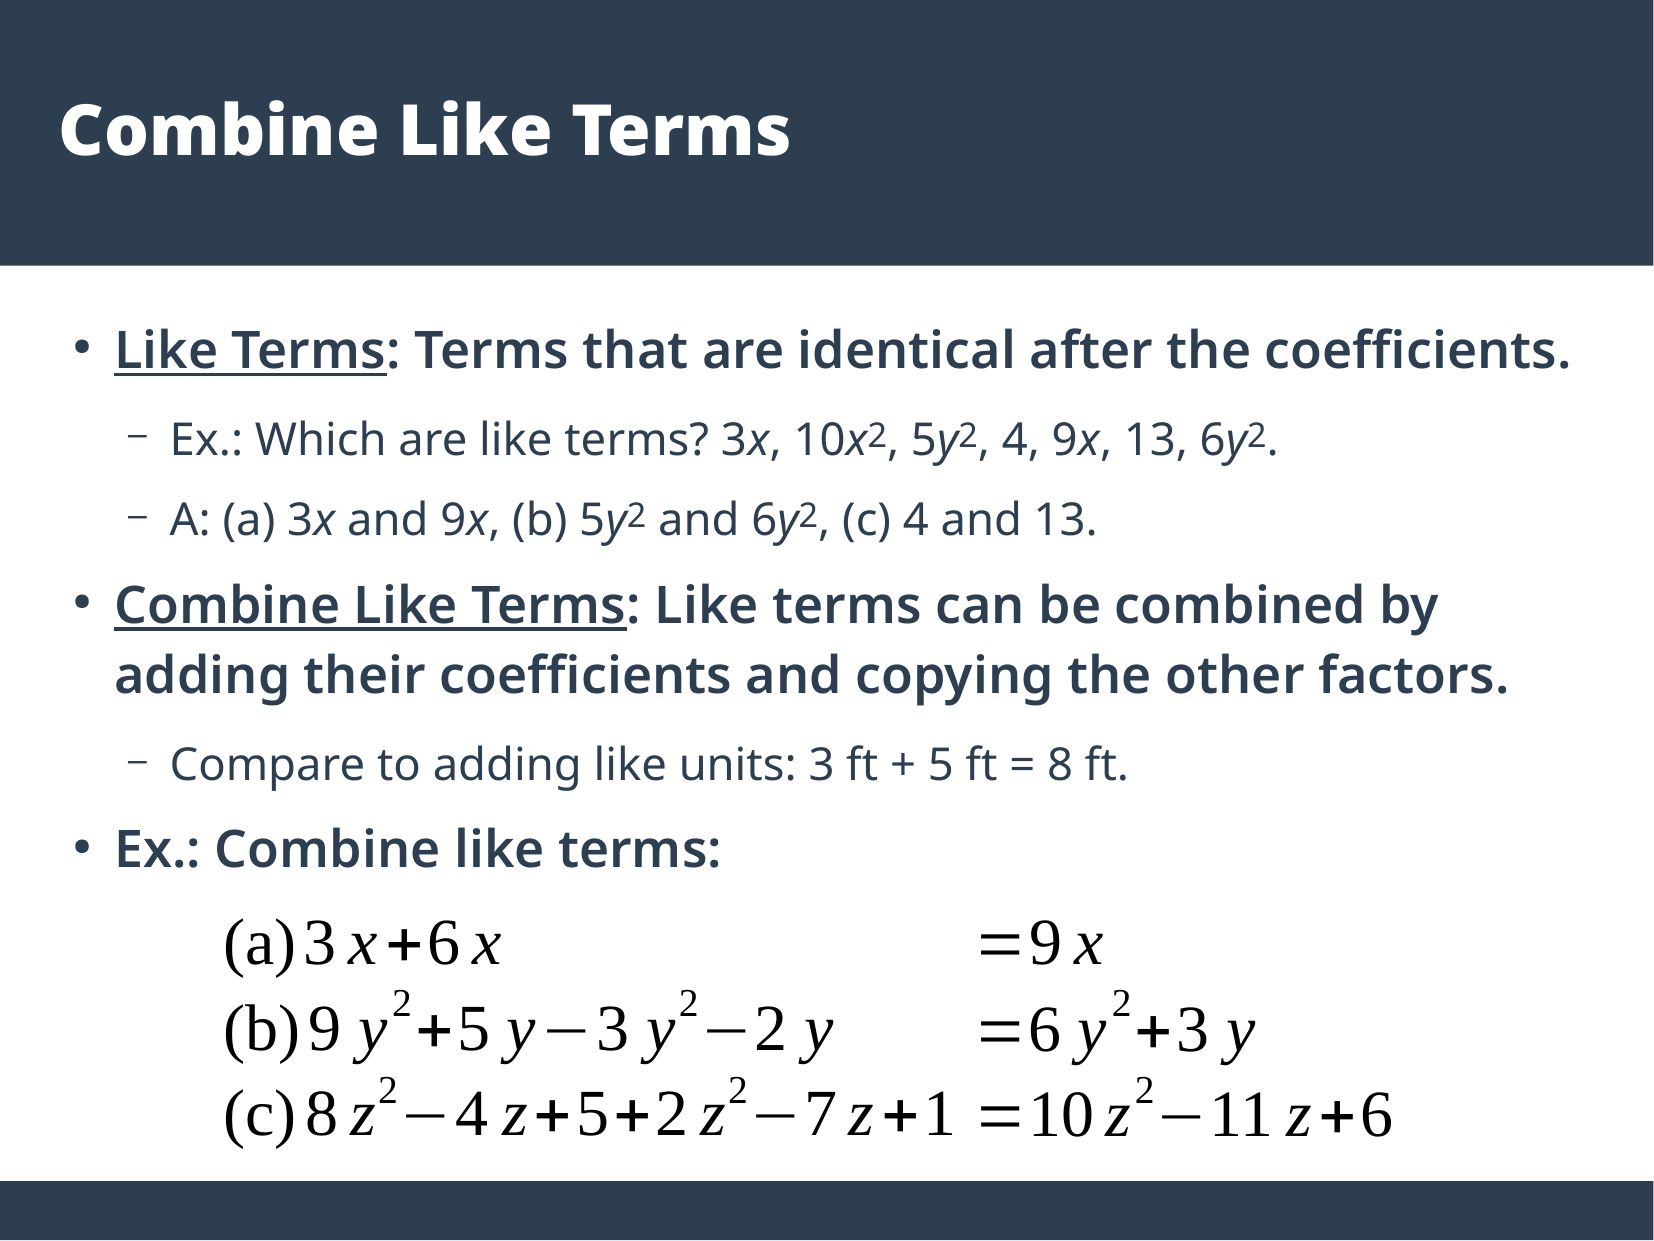

# Combine Like Terms
Like Terms: Terms that are identical after the coefficients.
Ex.: Which are like terms? 3x, 10x2, 5y2, 4, 9x, 13, 6y2.
A: (a) 3x and 9x, (b) 5y2 and 6y2, (c) 4 and 13.
Combine Like Terms: Like terms can be combined by adding their coefficients and copying the other factors.
Compare to adding like units: 3 ft + 5 ft = 8 ft.
Ex.: Combine like terms: